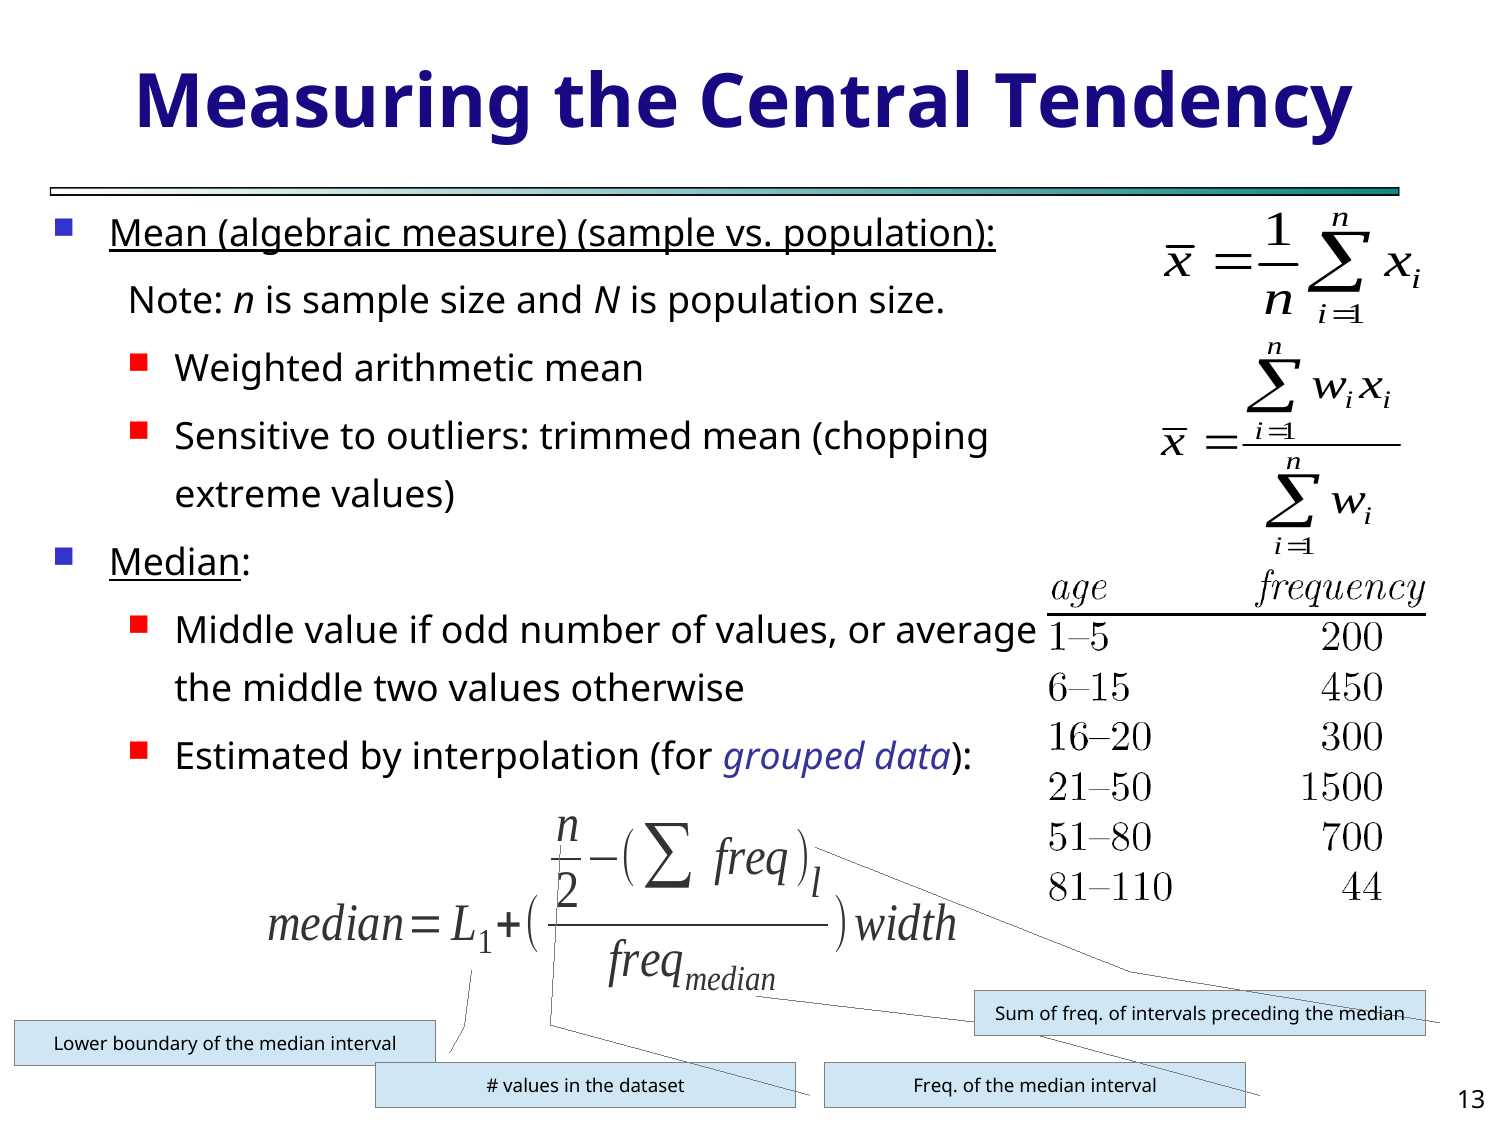

# Measuring the Central Tendency
Mean (algebraic measure) (sample vs. population):
Note: n is sample size and N is population size.
Weighted arithmetic mean
Sensitive to outliers: trimmed mean (chopping extreme values)
Median:
Middle value if odd number of values, or average of the middle two values otherwise
Estimated by interpolation (for grouped data):
Sum of freq. of intervals preceding the median
Lower boundary of the median interval
# values in the dataset
Freq. of the median interval